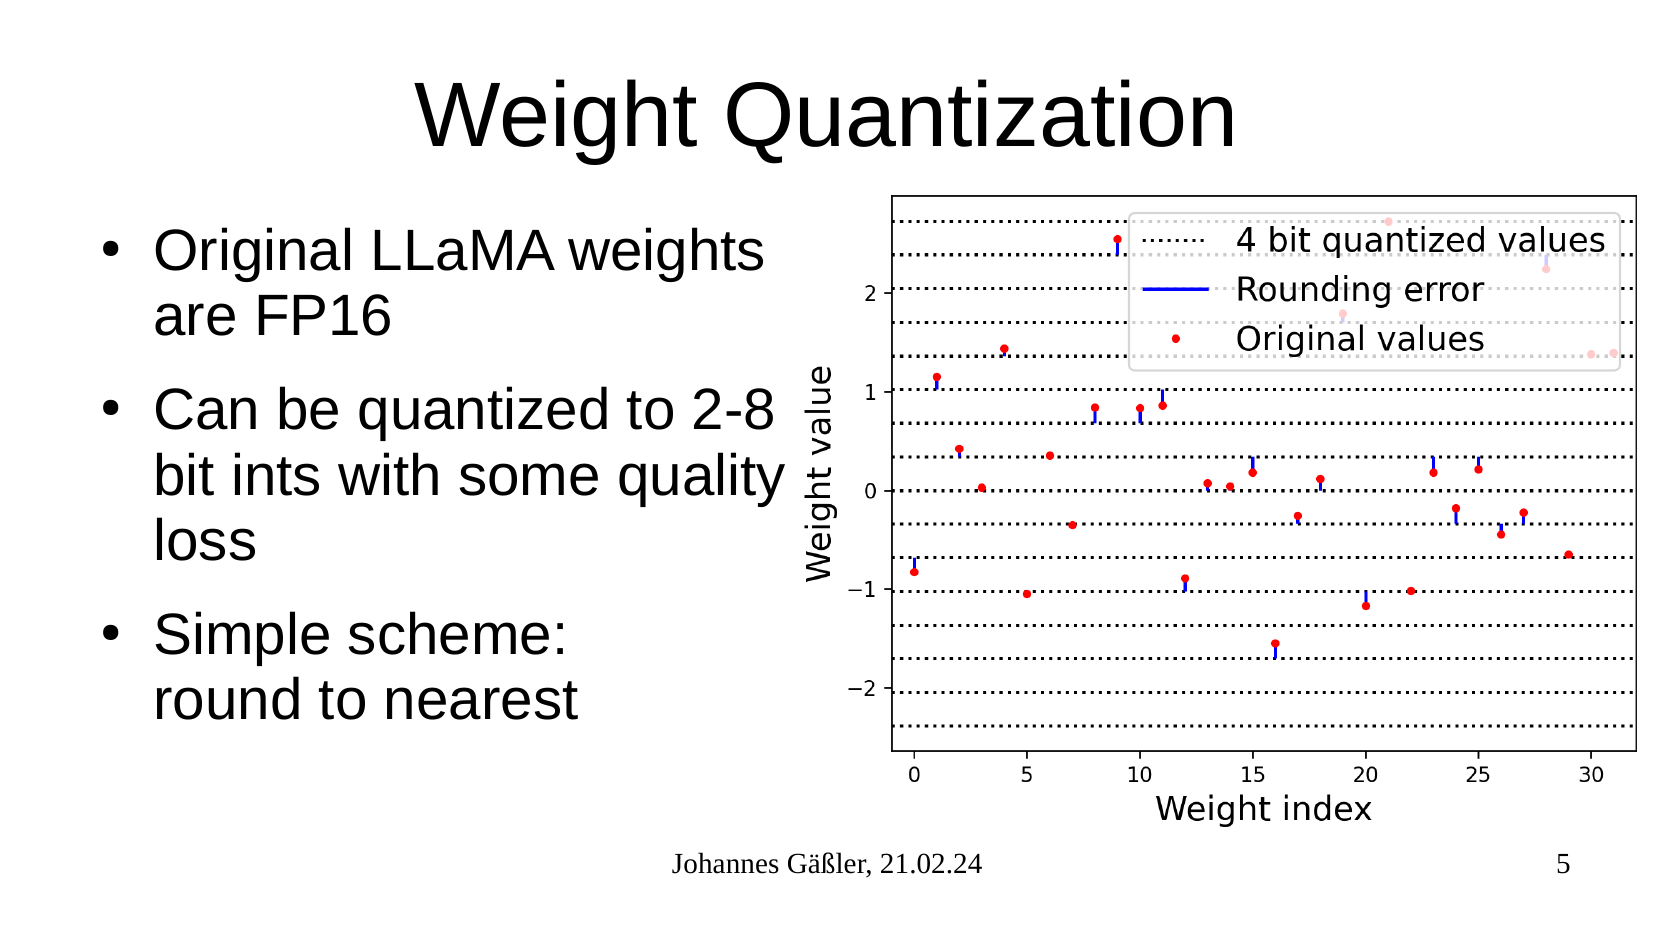

# Weight Quantization
Original LLaMA weights are FP16
Can be quantized to 2-8 bit ints with some quality loss
Simple scheme:
round to nearest
Johannes Gäßler, 21.02.24
5